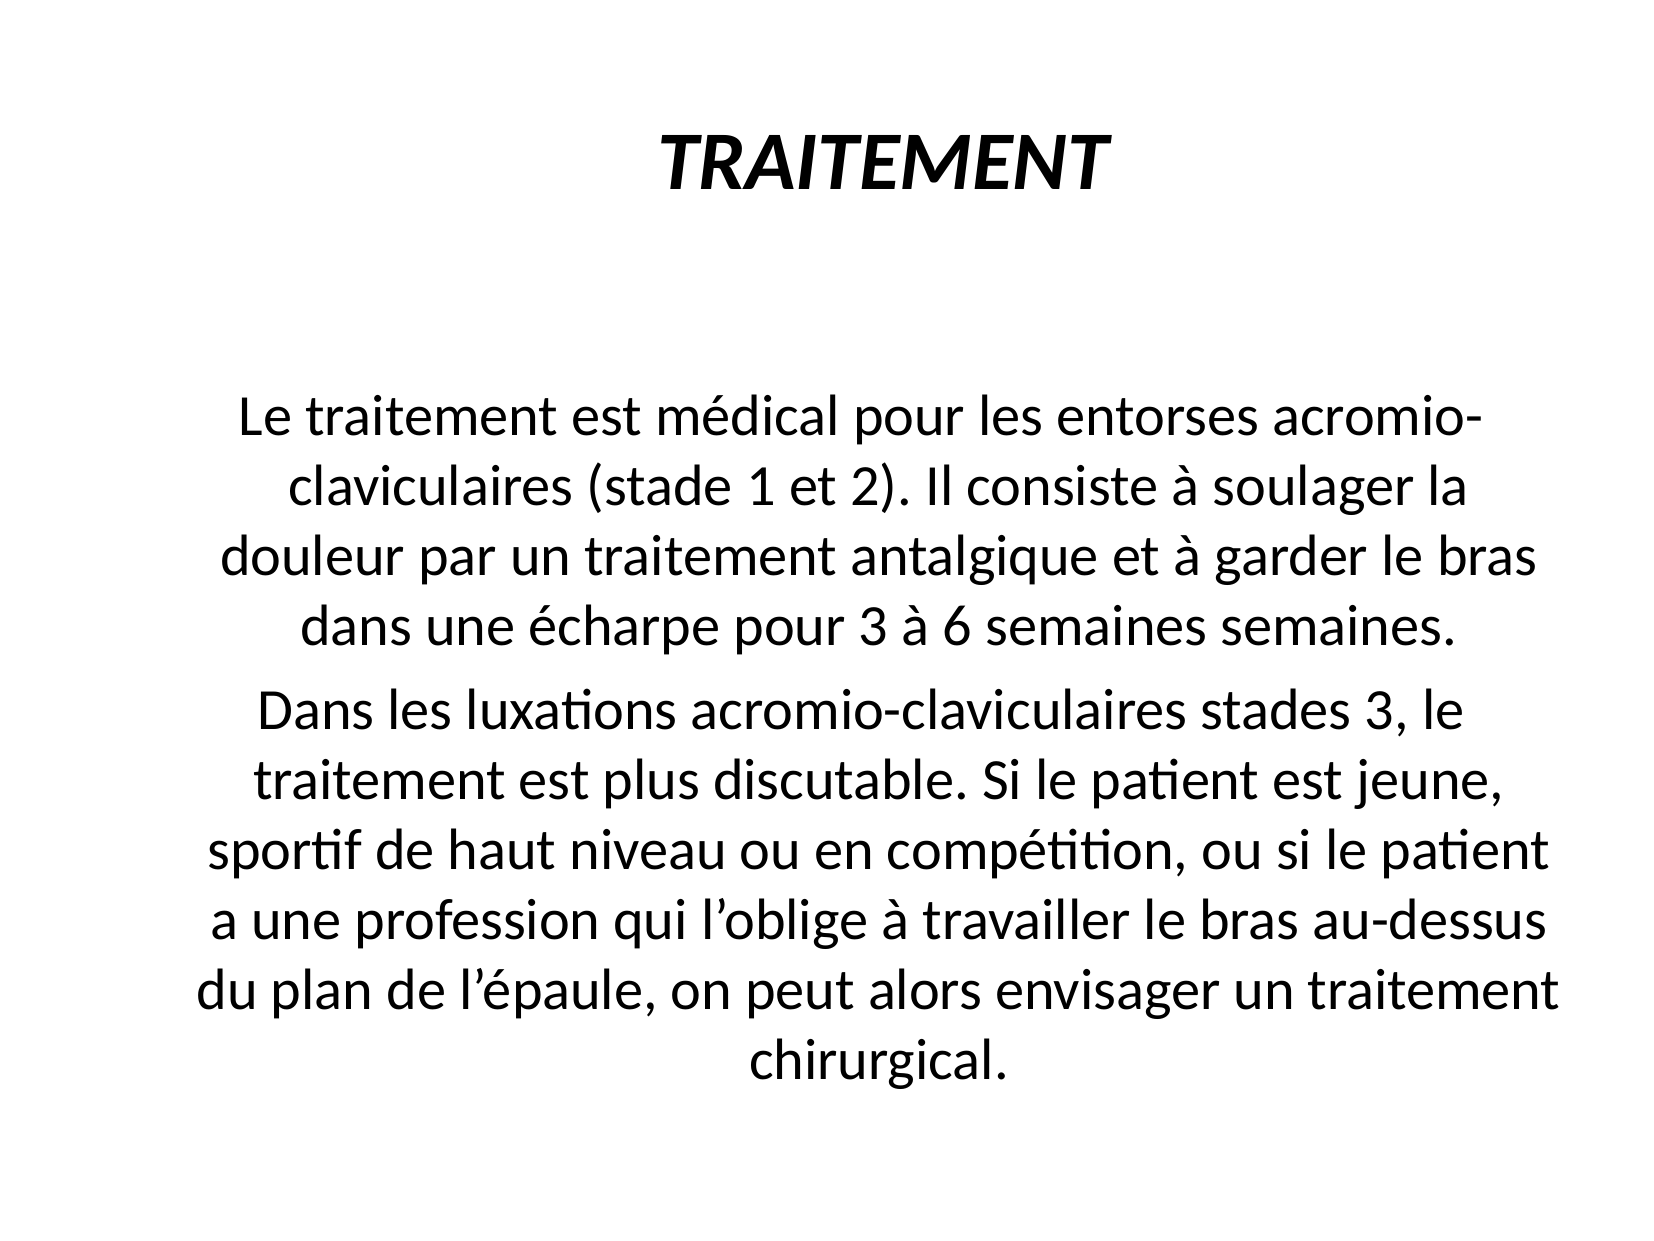

# TRAITEMENT
Le traitement est médical pour les entorses acromio-claviculaires (stade 1 et 2). Il consiste à soulager la douleur par un traitement antalgique et à garder le bras dans une écharpe pour 3 à 6 semaines semaines.
Dans les luxations acromio-claviculaires stades 3, le traitement est plus discutable. Si le patient est jeune, sportif de haut niveau ou en compétition, ou si le patient a une profession qui l’oblige à travailler le bras au-dessus du plan de l’épaule, on peut alors envisager un traitement chirurgical.